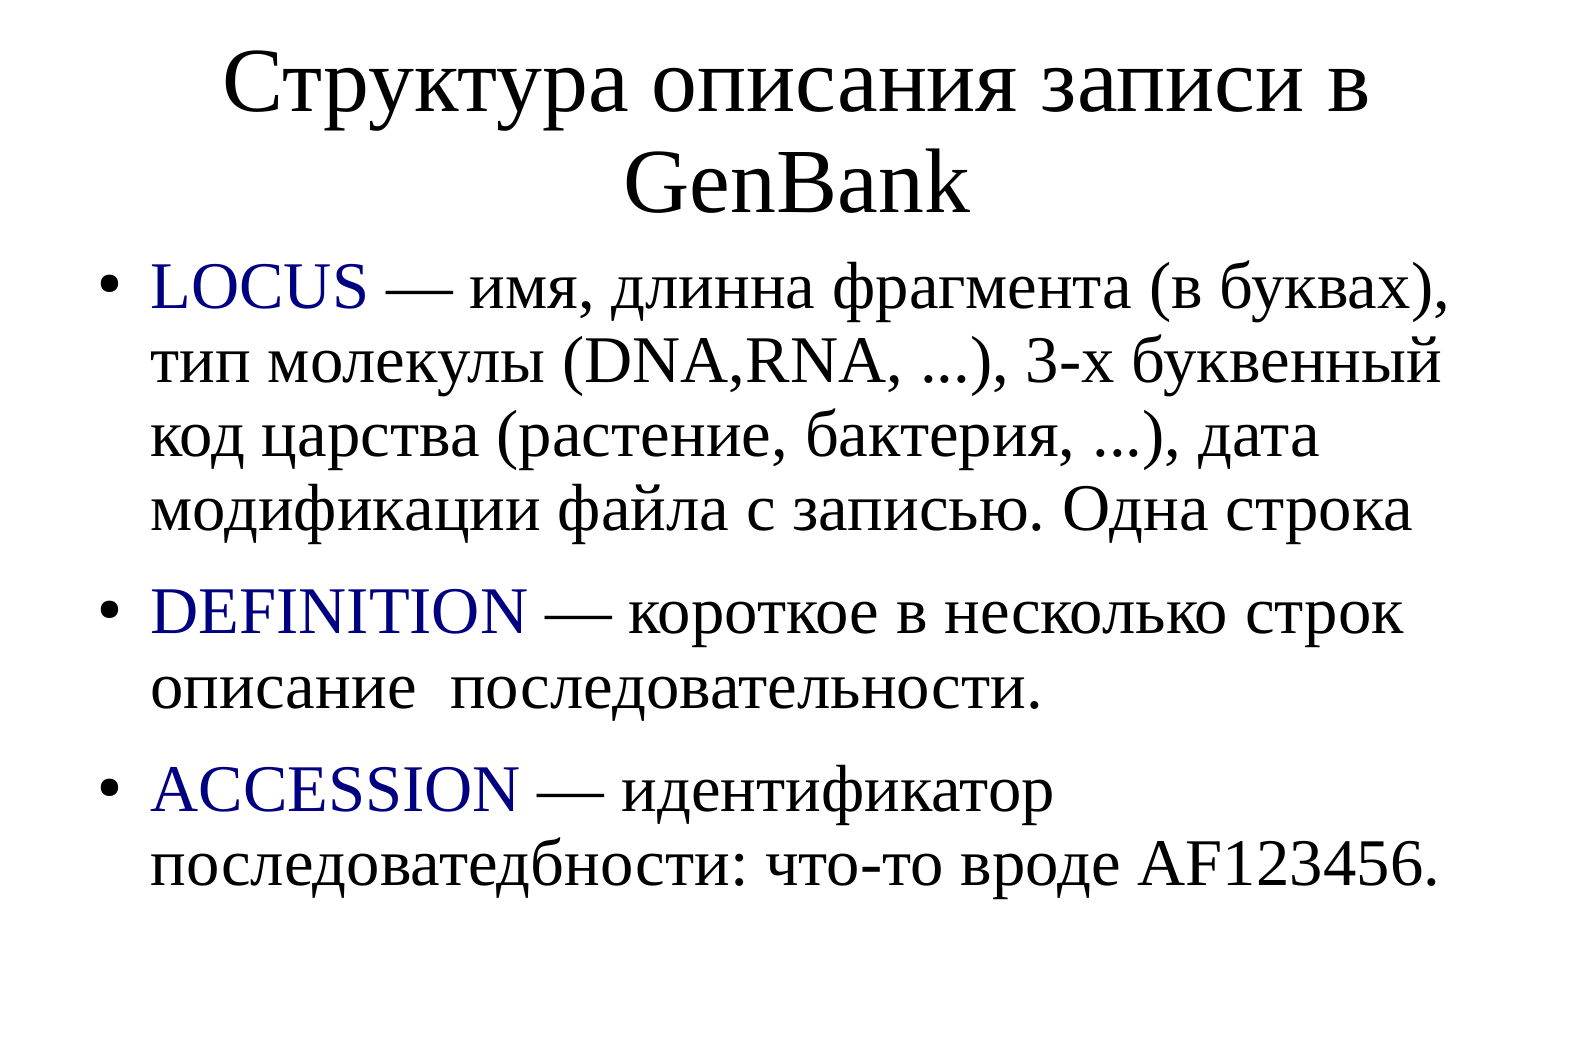

# Структура описания записи в GenBank
LOCUS — имя, длинна фрагмента (в буквах), тип молекулы (DNA,RNA, ...), 3-x буквенный код царства (растение, бактерия, ...), дата модификации файла с записью. Одна строка
DEFINITION — короткое в несколько строк описание последовательности.
ACCESSION — идентификатор последоватедбности: что-то вроде AF123456.